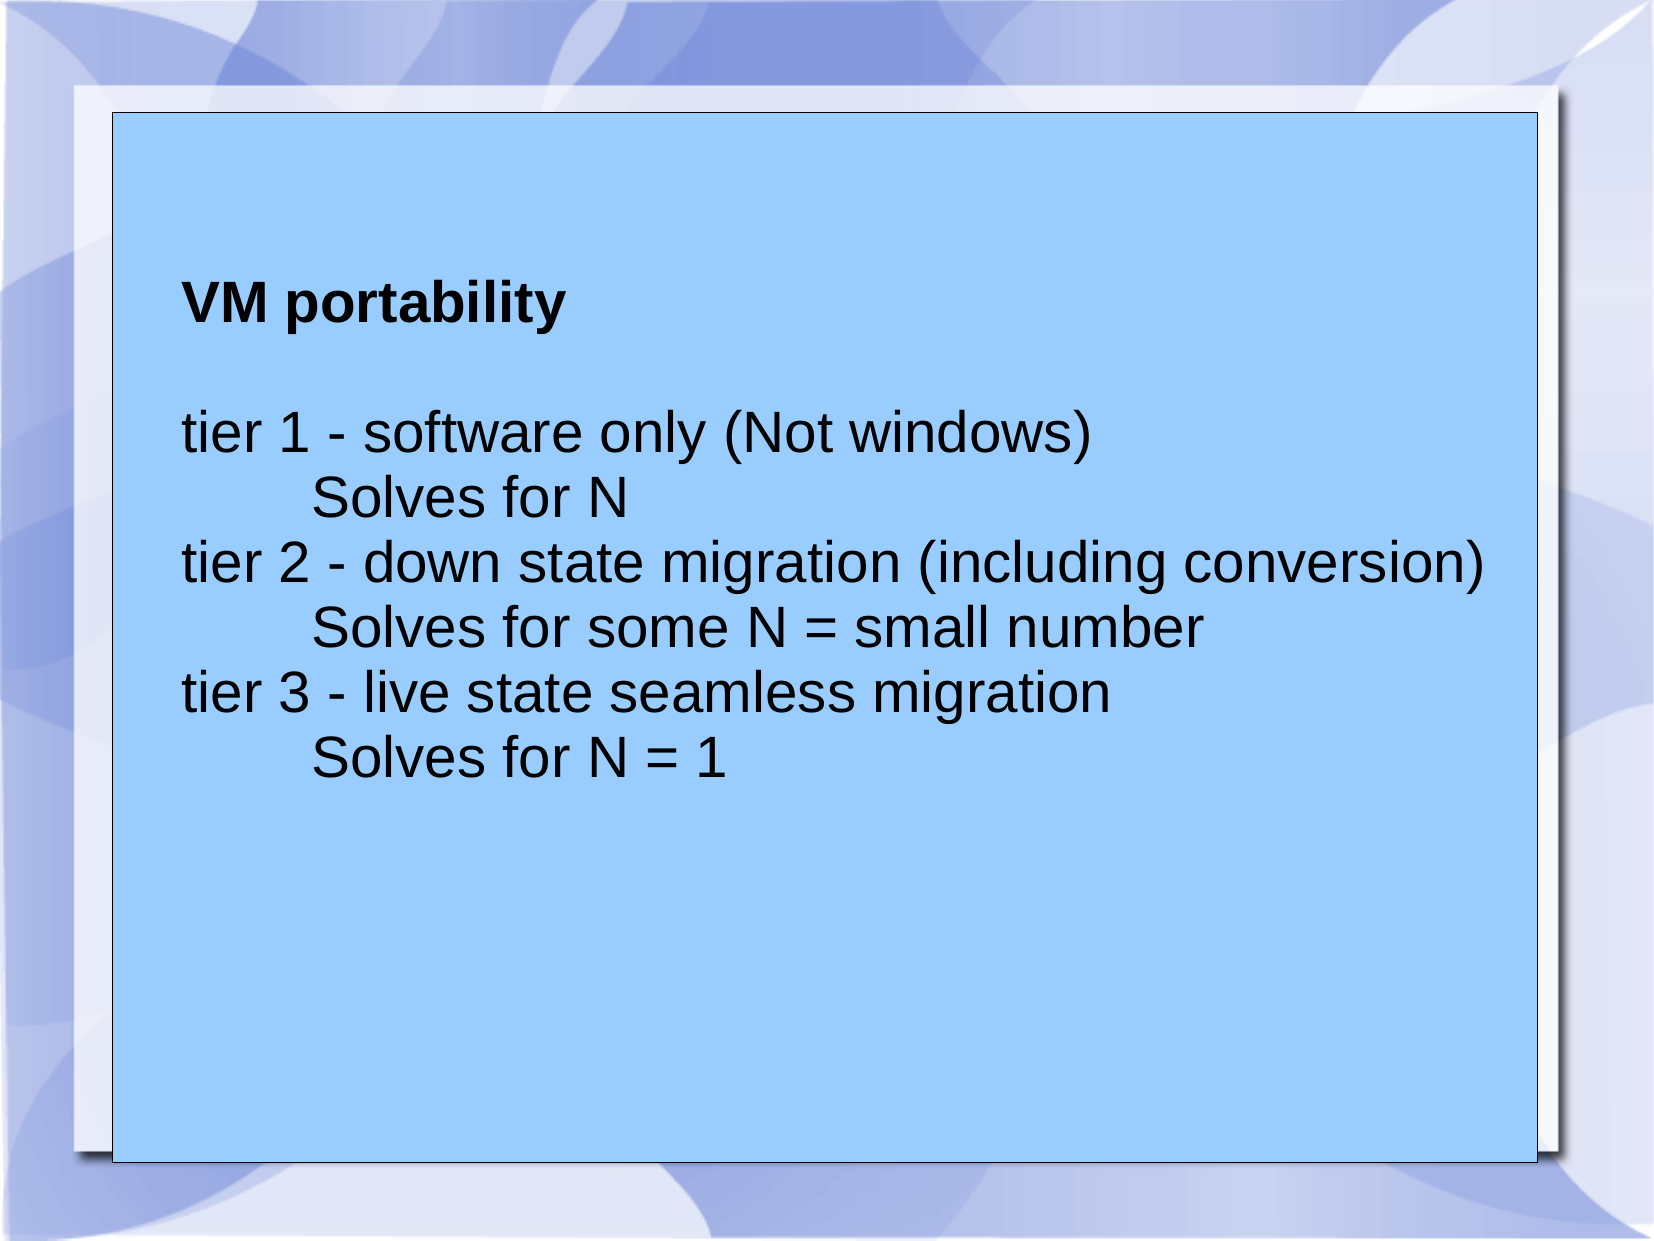

VM portability
tier 1 - software only (Not windows)
 Solves for N
tier 2 - down state migration (including conversion)
 Solves for some N = small number
tier 3 - live state seamless migration
 Solves for N = 1